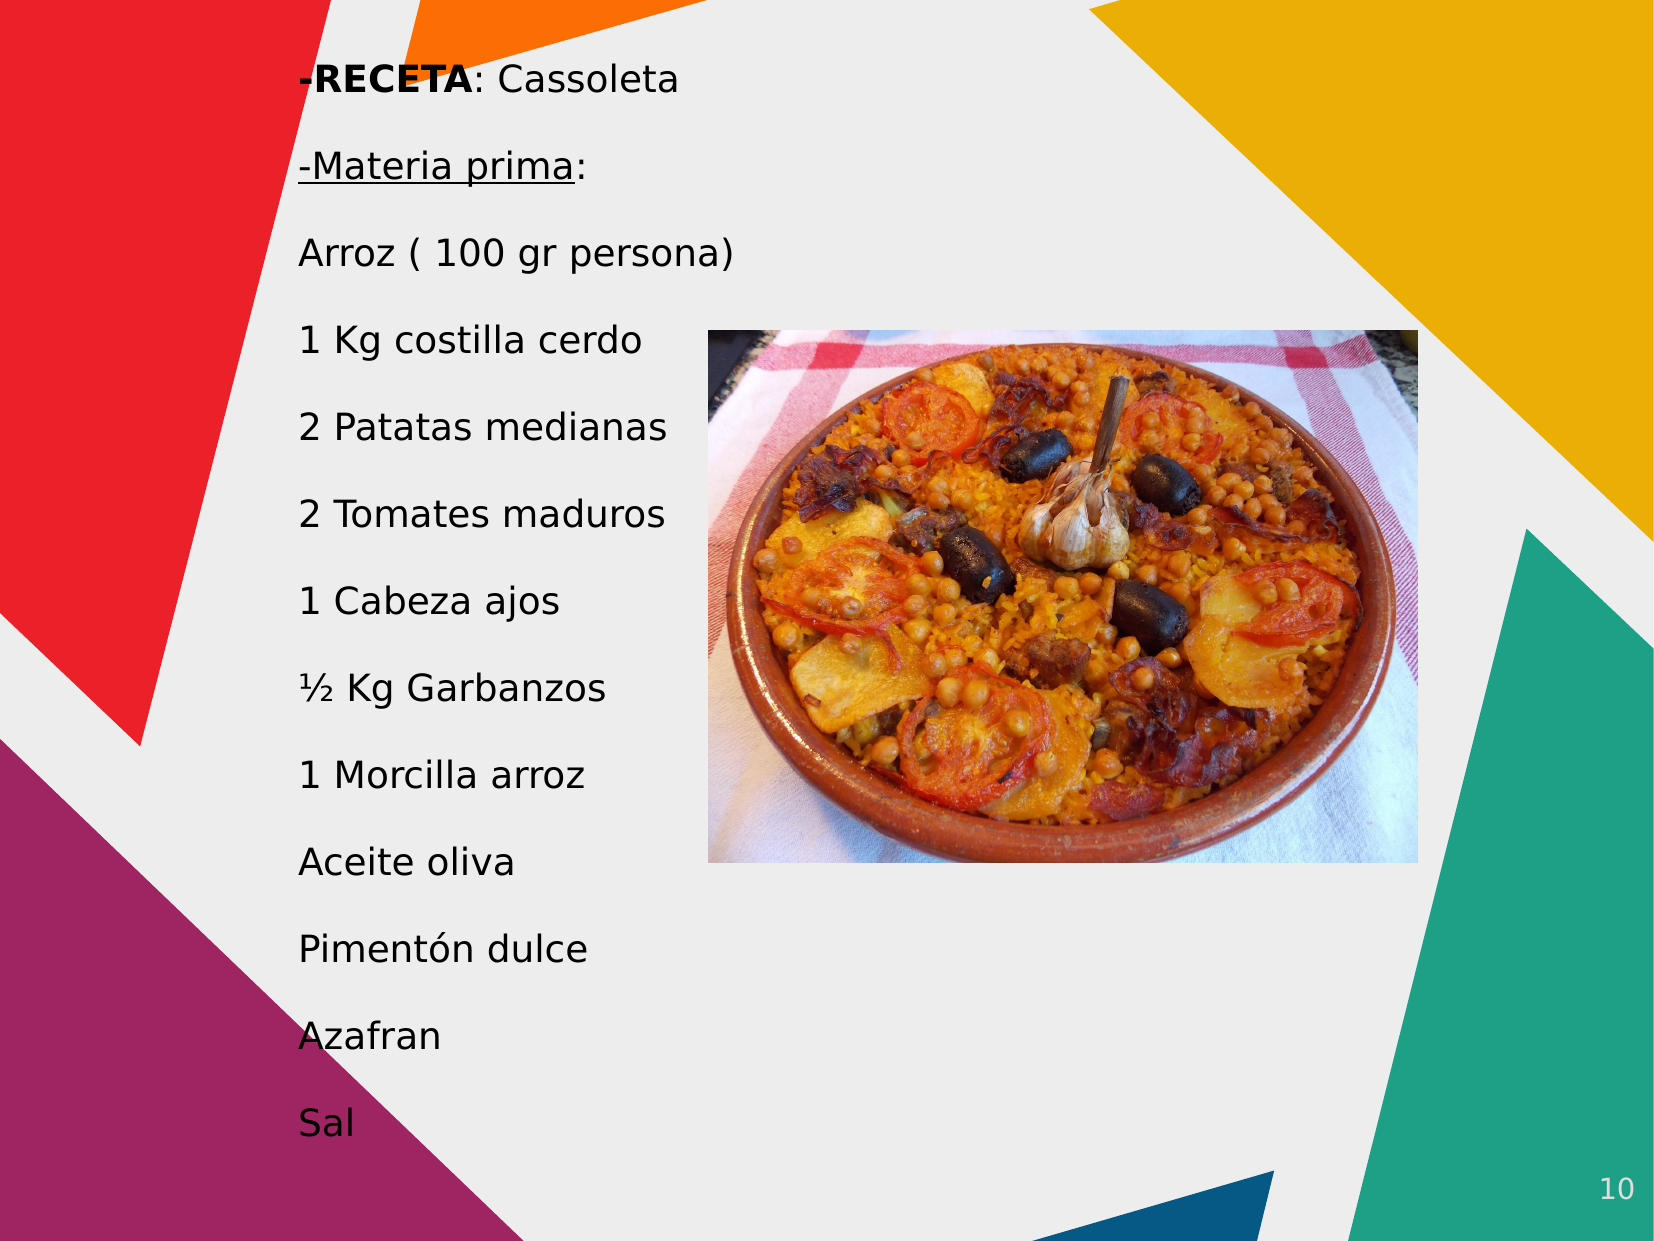

-RECETA: Cassoleta
-Materia prima:
Arroz ( 100 gr persona)
1 Kg costilla cerdo
2 Patatas medianas
2 Tomates maduros
1 Cabeza ajos
½ Kg Garbanzos
1 Morcilla arroz
Aceite oliva
Pimentón dulce
Azafran
Sal
10